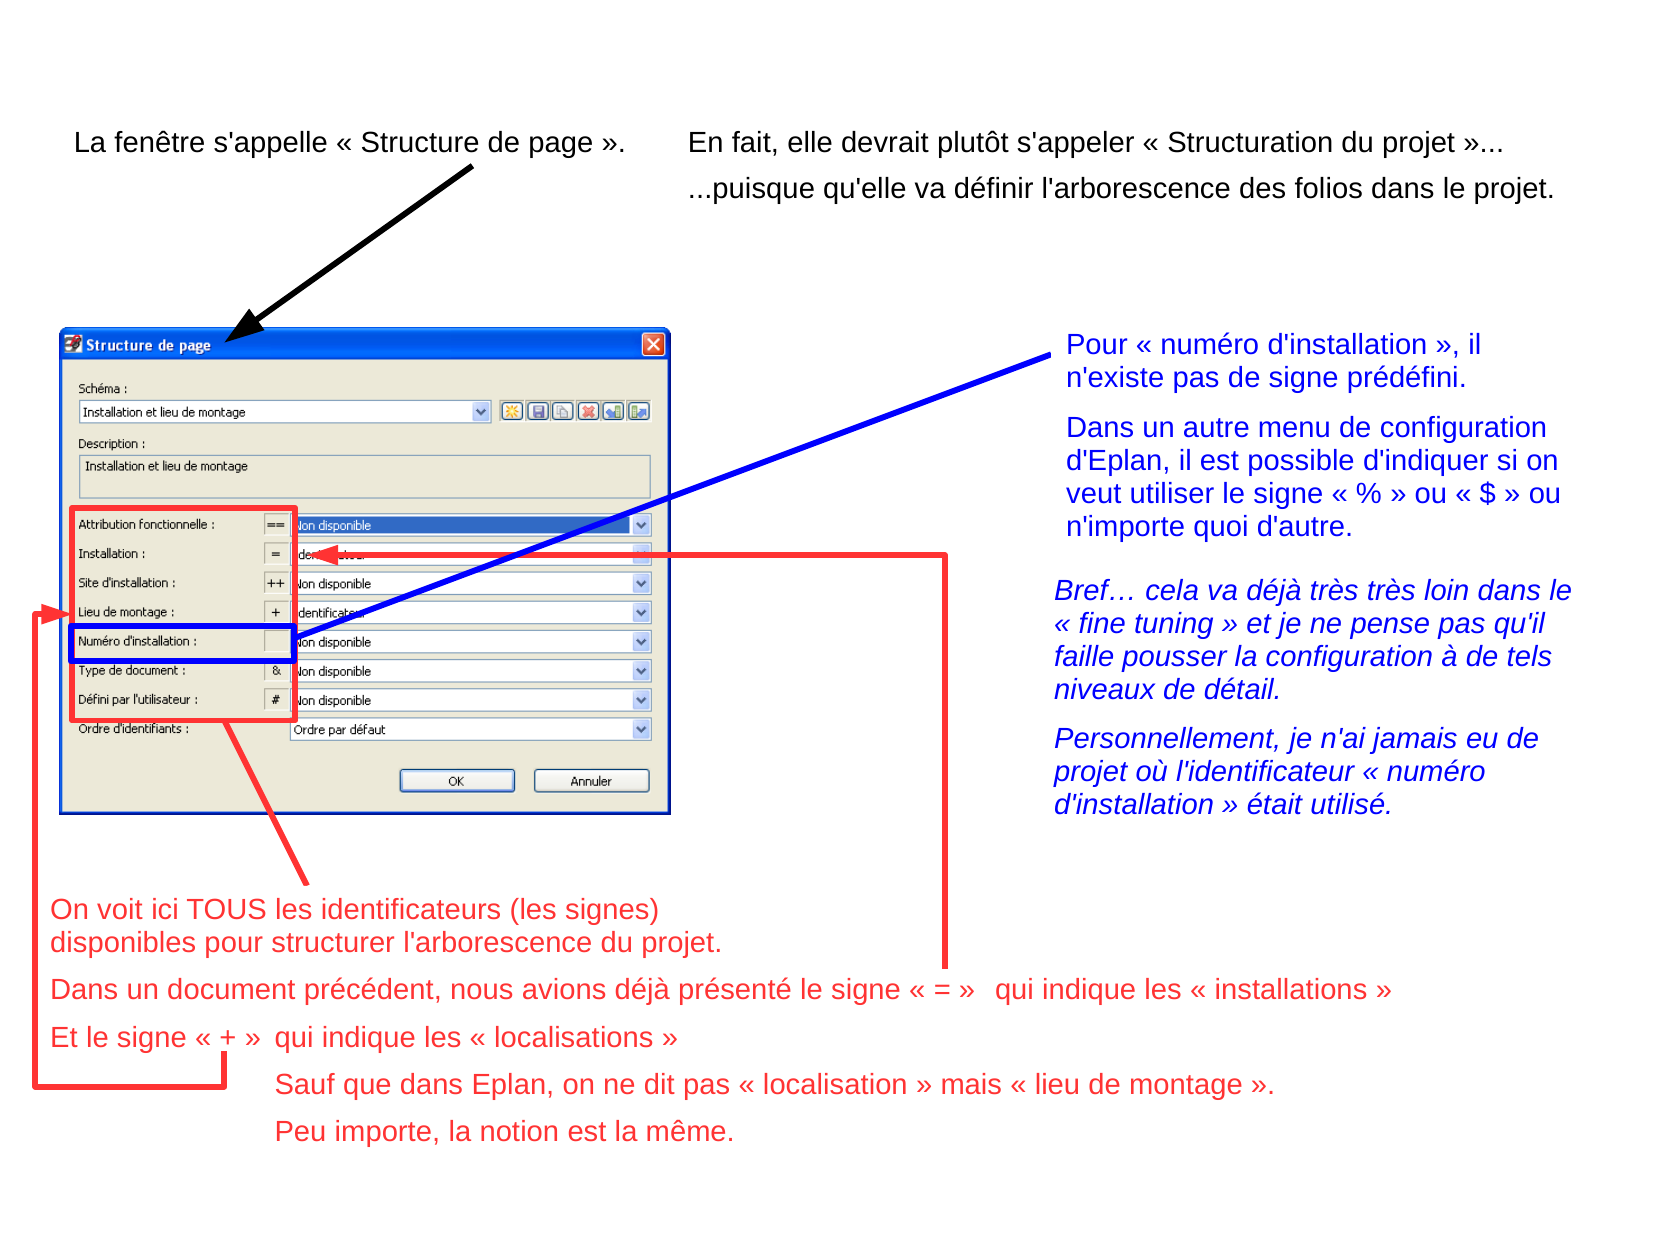

La fenêtre s'appelle « Structure de page ».
En fait, elle devrait plutôt s'appeler « Structuration du projet »...
...puisque qu'elle va définir l'arborescence des folios dans le projet.
Pour « numéro d'installation », il n'existe pas de signe prédéfini.
Dans un autre menu de configuration d'Eplan, il est possible d'indiquer si on veut utiliser le signe « % » ou « $ » ou n'importe quoi d'autre.
Bref… cela va déjà très très loin dans le « fine tuning » et je ne pense pas qu'il faille pousser la configuration à de tels niveaux de détail.
Personnellement, je n'ai jamais eu de projet où l'identificateur « numéro d'installation » était utilisé.
On voit ici TOUS les identificateurs (les signes) disponibles pour structurer l'arborescence du projet.
Dans un document précédent, nous avions déjà présenté le signe « = »
qui indique les « installations »
Et le signe « + »
qui indique les « localisations »
Sauf que dans Eplan, on ne dit pas « localisation » mais « lieu de montage ».
Peu importe, la notion est la même.